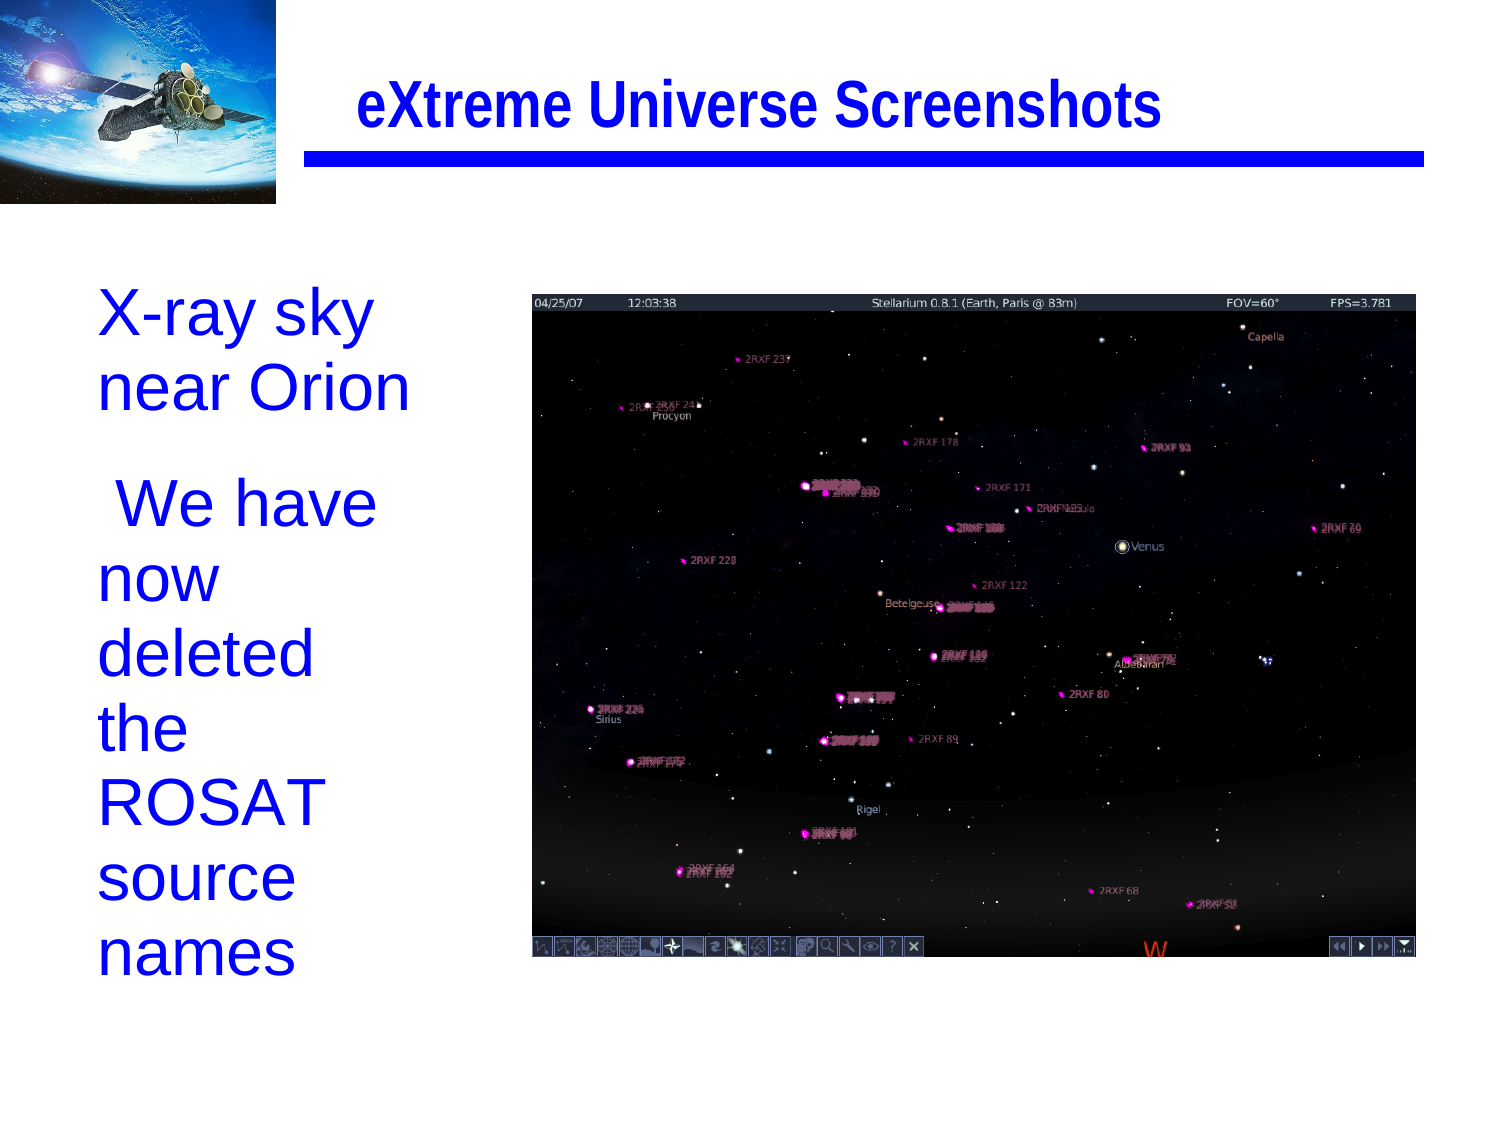

# eXtreme Universe Screenshots
X-ray sky near Orion
 We have now deleted the ROSAT source names